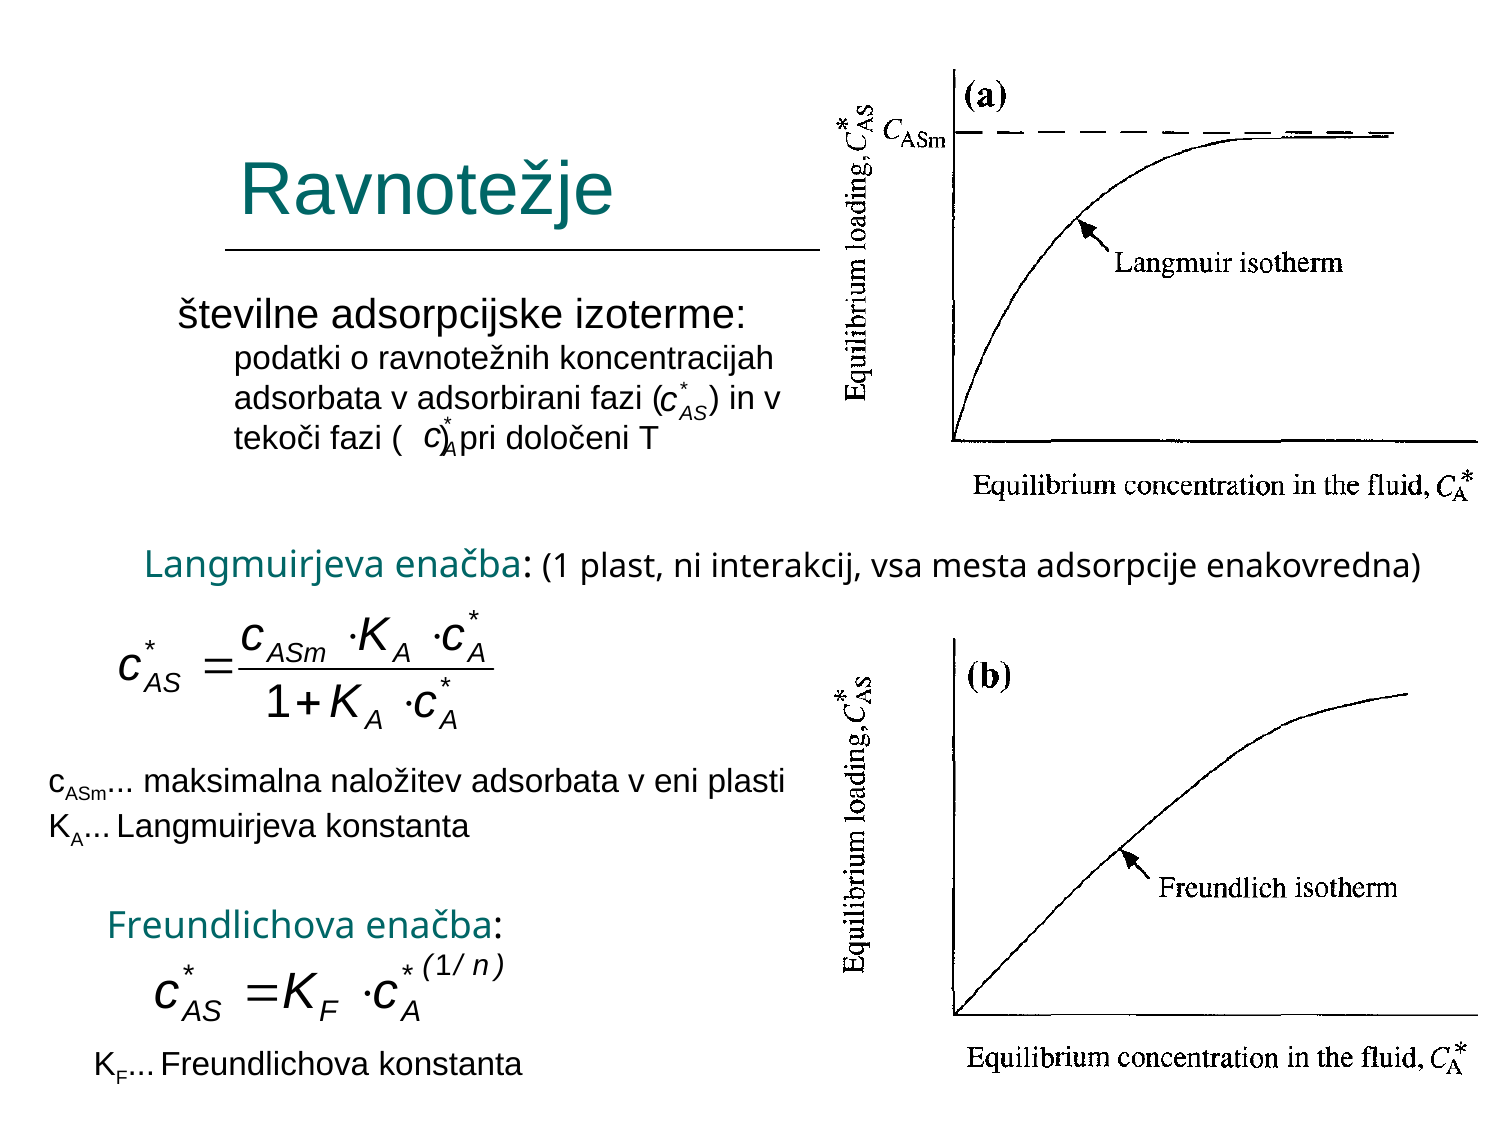

# Ravnotežje
številne adsorpcijske izoterme: podatki o ravnotežnih koncentracijah adsorbata v adsorbirani fazi ( ) in v tekoči fazi ( ) pri določeni T
Langmuirjeva enačba: (1 plast, ni interakcij, vsa mesta adsorpcije enakovredna)
cASm... maksimalna naložitev adsorbata v eni plasti
KA... Langmuirjeva konstanta
Freundlichova enačba:
KF... Freundlichova konstanta